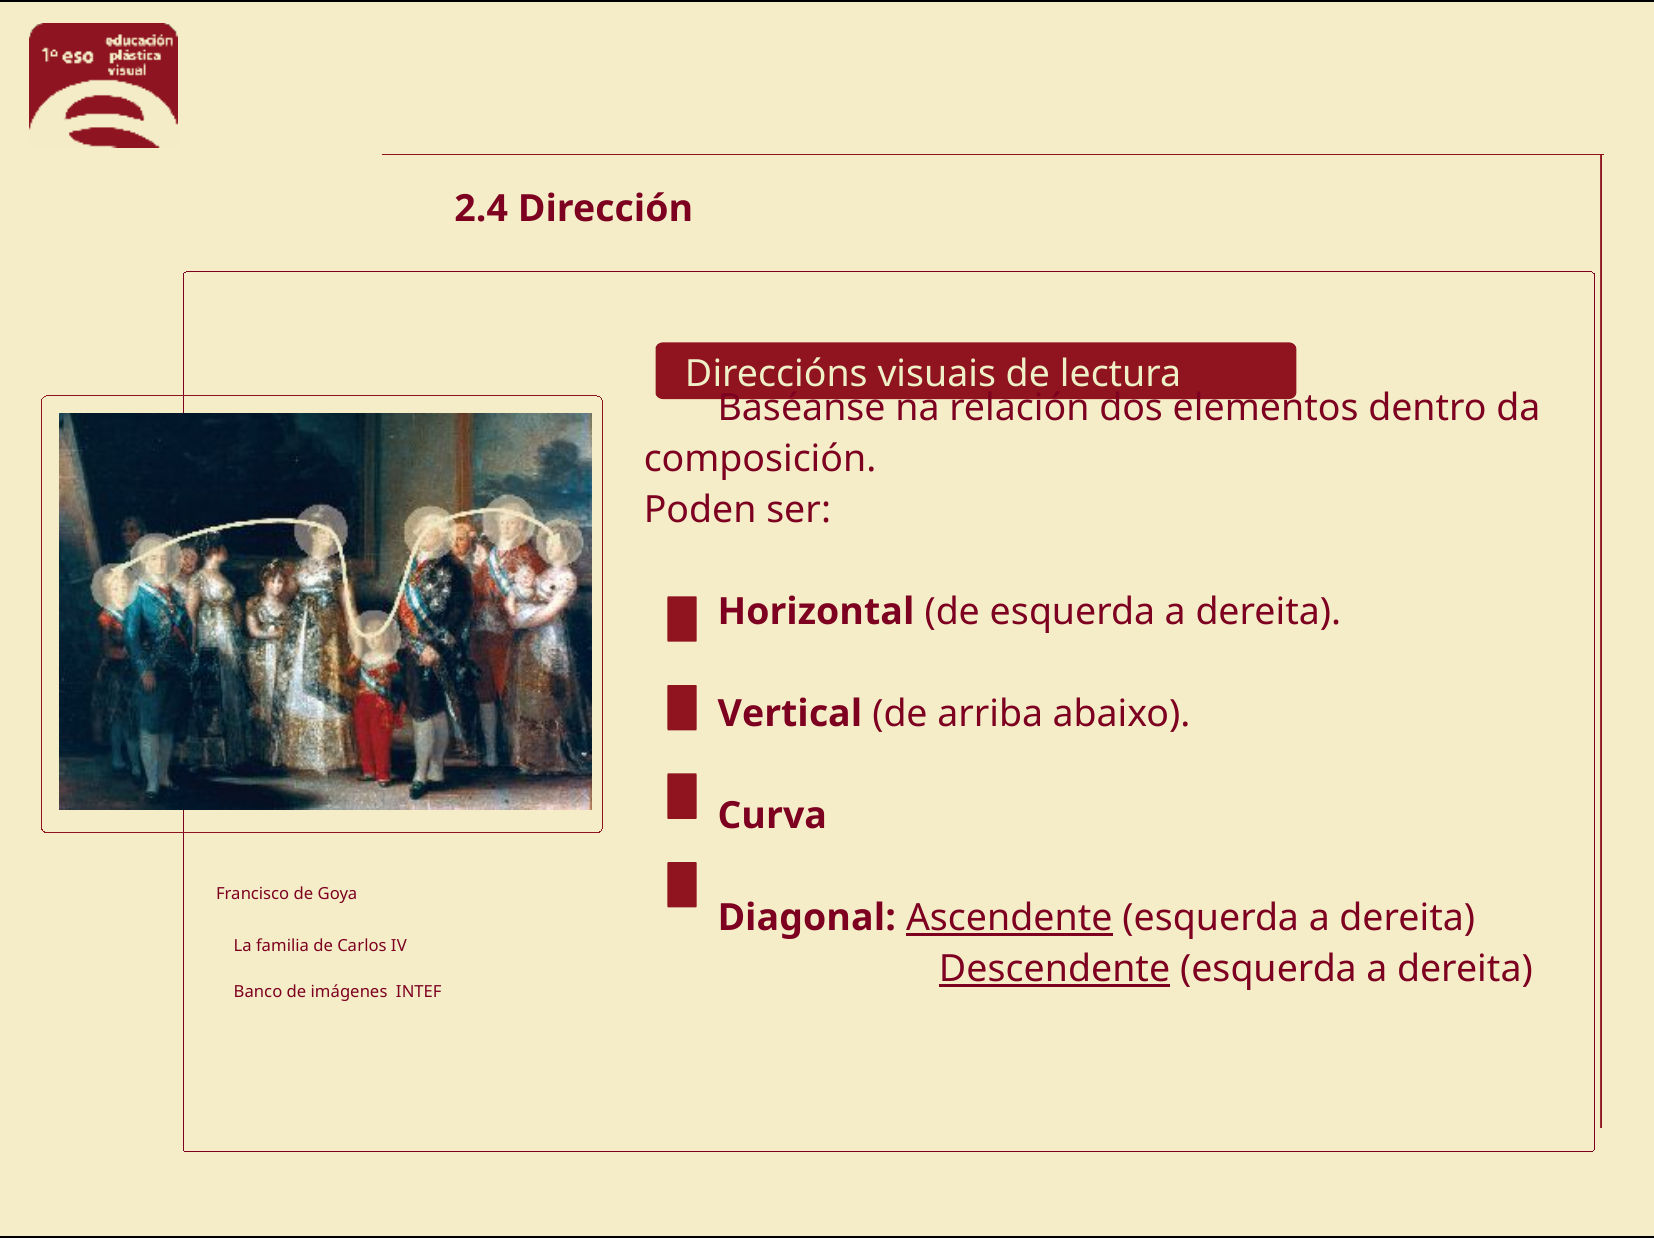

2.4 Dirección
#
Direccións visuais de lectura
	Baséanse na relación dos elementos dentro da composición.
Poden ser:
	Horizontal (de esquerda a dereita).
	Vertical (de arriba abaixo).
	Curva
	Diagonal: Ascendente (esquerda a dereita)
				Descendente (esquerda a dereita)
 Francisco de Goya
La familia de Carlos IV
Banco de imágenes INTEF